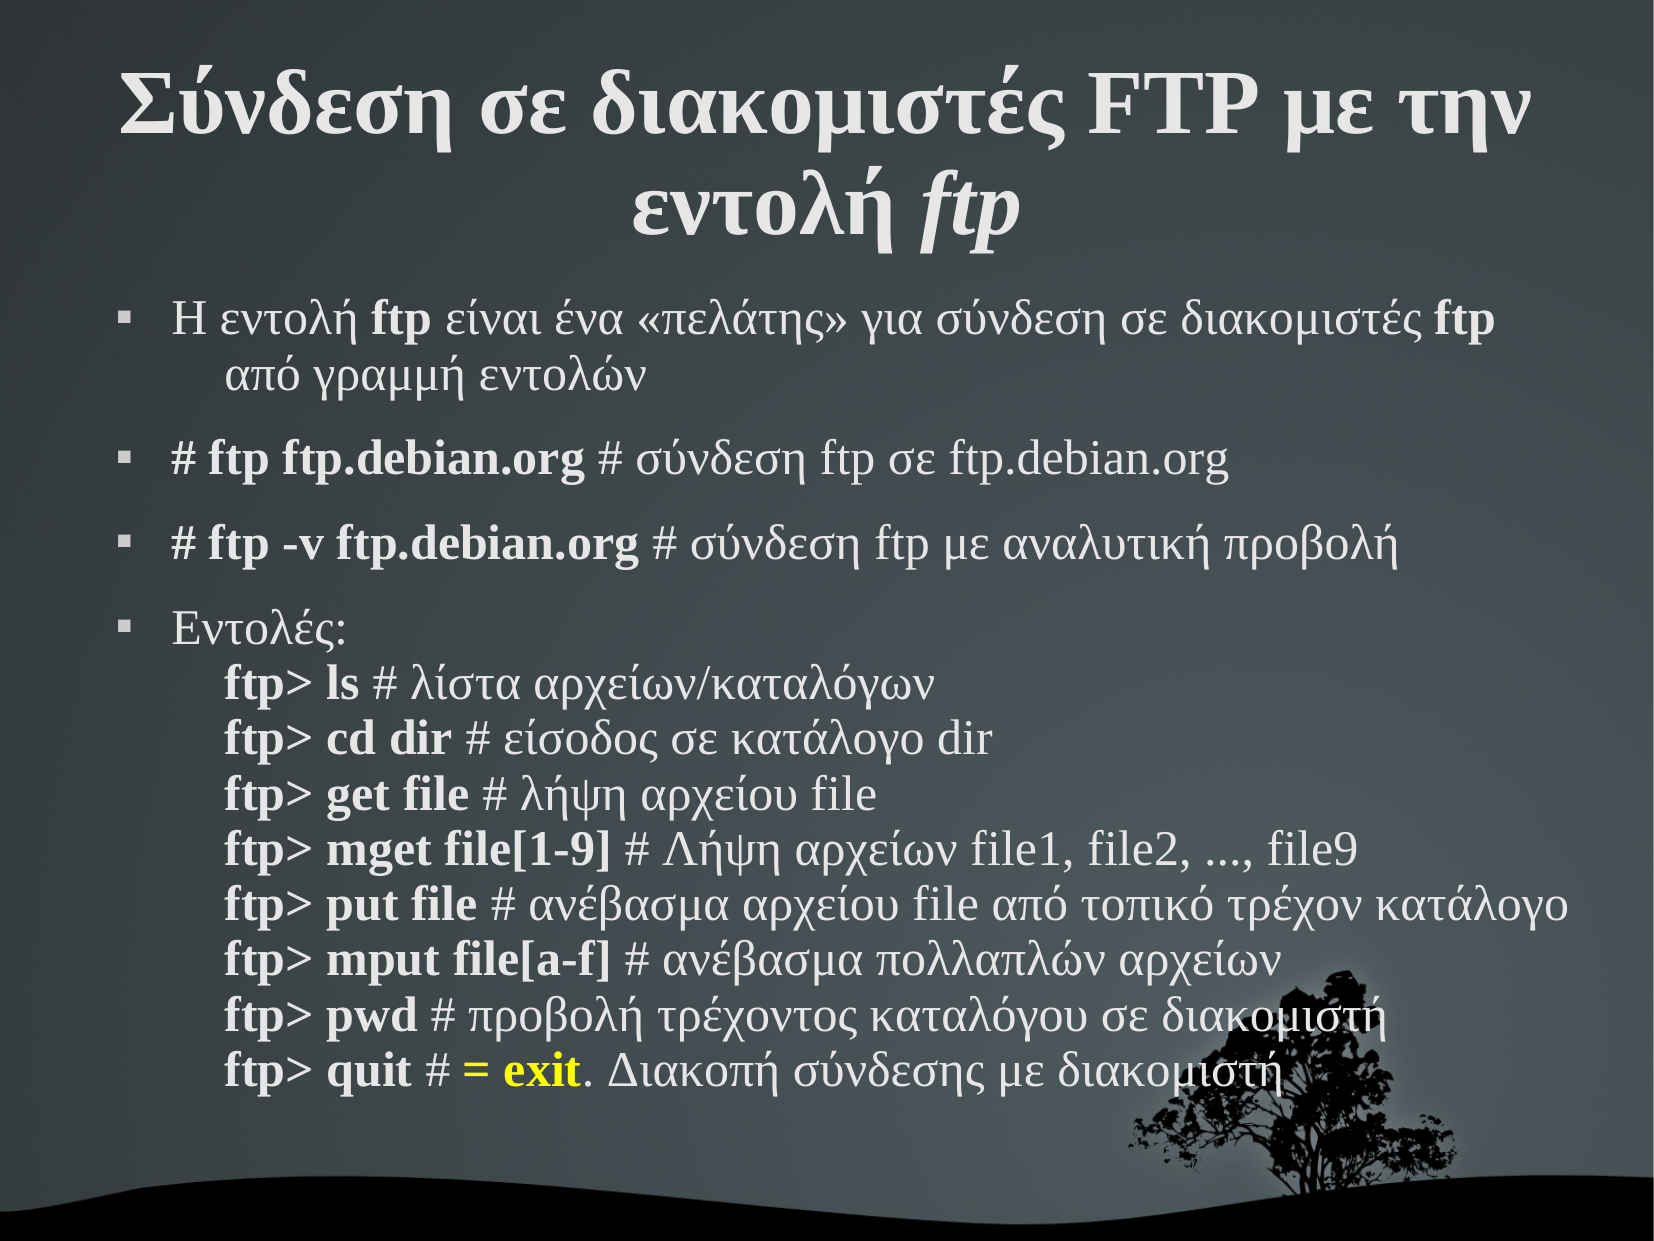

# Σύνδεση σε διακομιστές FTP με την εντολή ftp
Η εντολή ftp είναι ένα «πελάτης» για σύνδεση σε διακομιστές ftp από γραμμή εντολών
# ftp ftp.debian.org # σύνδεση ftp σε ftp.debian.org
# ftp -v ftp.debian.org # σύνδεση ftp με αναλυτική προβολή
Εντολές:
ftp> ls # λίστα αρχείων/καταλόγων
ftp> cd dir # είσοδος σε κατάλογο dir
ftp> get file # λήψη αρχείου file
ftp> mget file[1-9] # Λήψη αρχείων file1, file2, ..., file9
ftp> put file # ανέβασμα αρχείου file από τοπικό τρέχον κατάλογο
ftp> mput file[a-f] # ανέβασμα πολλαπλών αρχείων
ftp> pwd # προβολή τρέχοντος καταλόγου σε διακομιστή
ftp> quit # = exit. Διακοπή σύνδεσης με διακομιστή